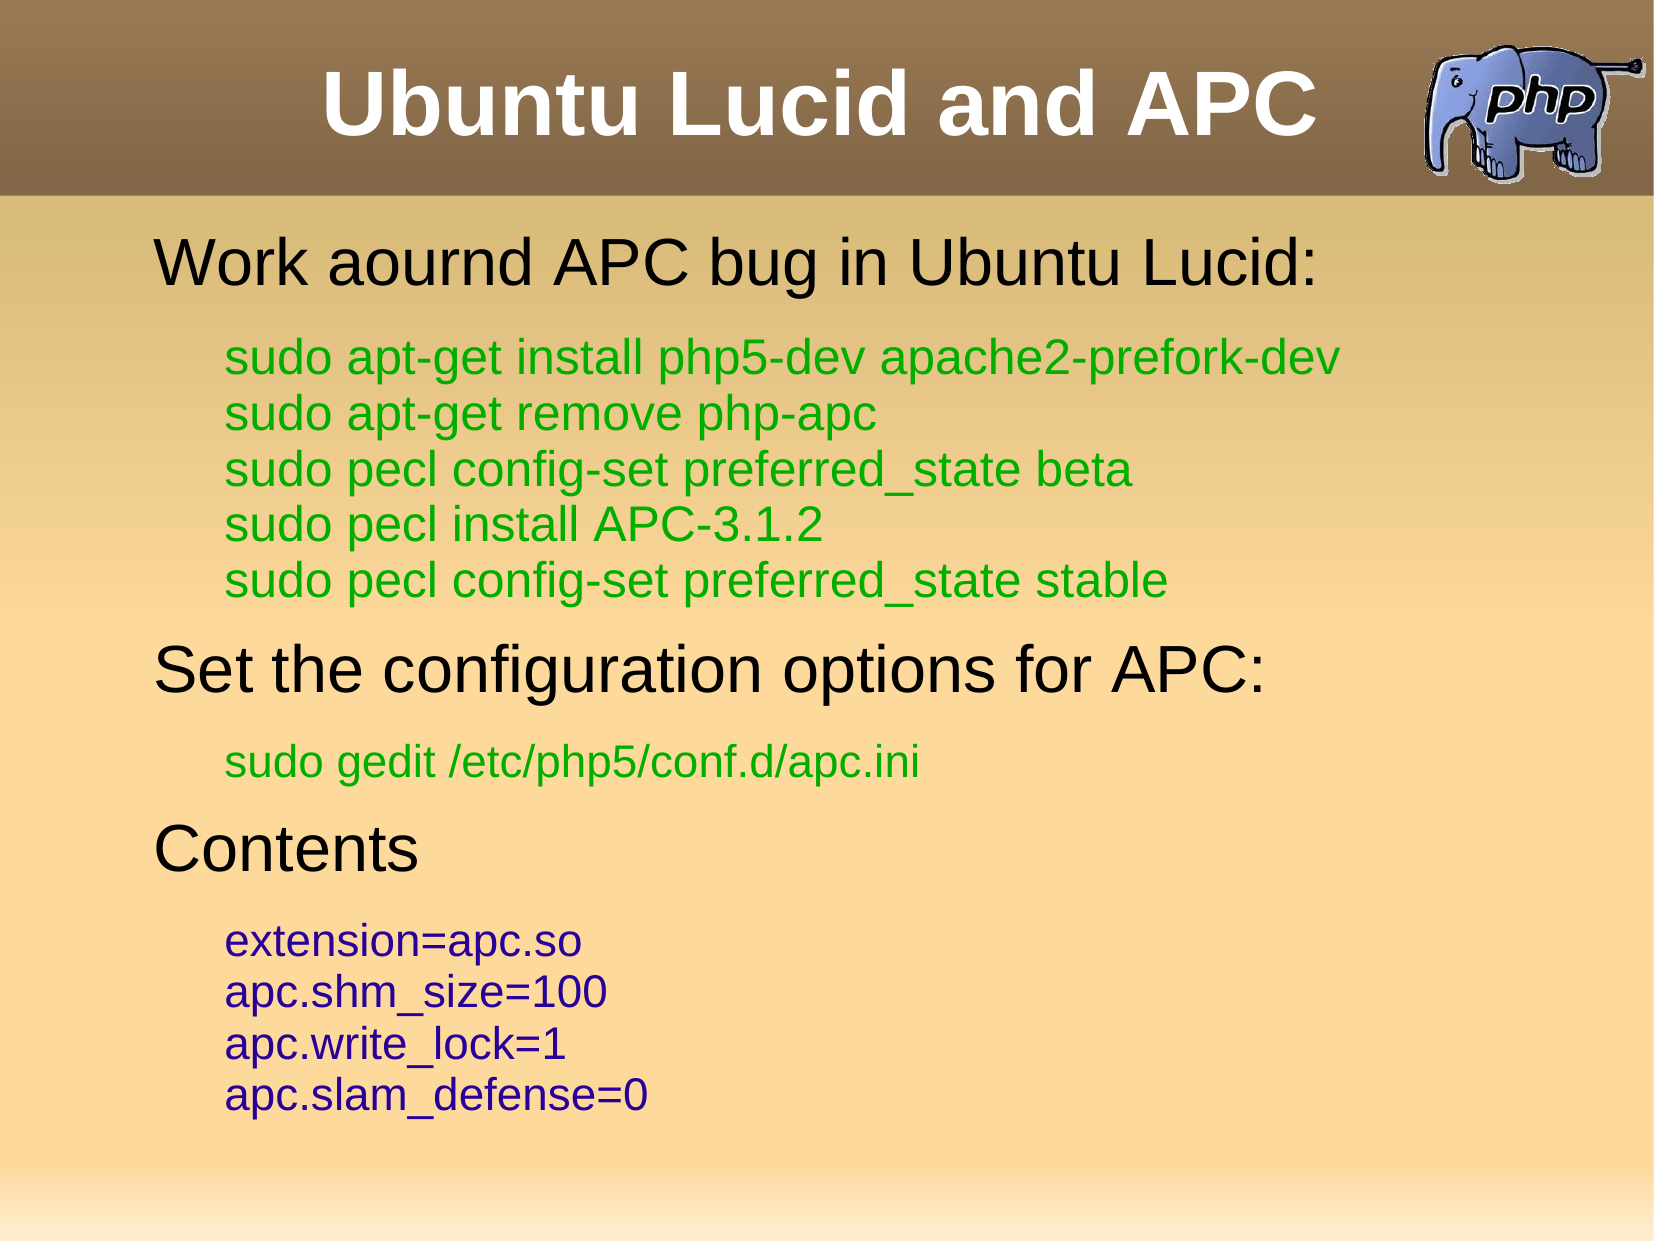

# Ubuntu Lucid and APC
Work aournd APC bug in Ubuntu Lucid:
sudo apt-get install php5-dev apache2-prefork-dev
sudo apt-get remove php-apc
sudo pecl config-set preferred_state beta
sudo pecl install APC-3.1.2
sudo pecl config-set preferred_state stable
Set the configuration options for APC:
sudo gedit /etc/php5/conf.d/apc.ini
Contents
extension=apc.so
apc.shm_size=100
apc.write_lock=1
apc.slam_defense=0